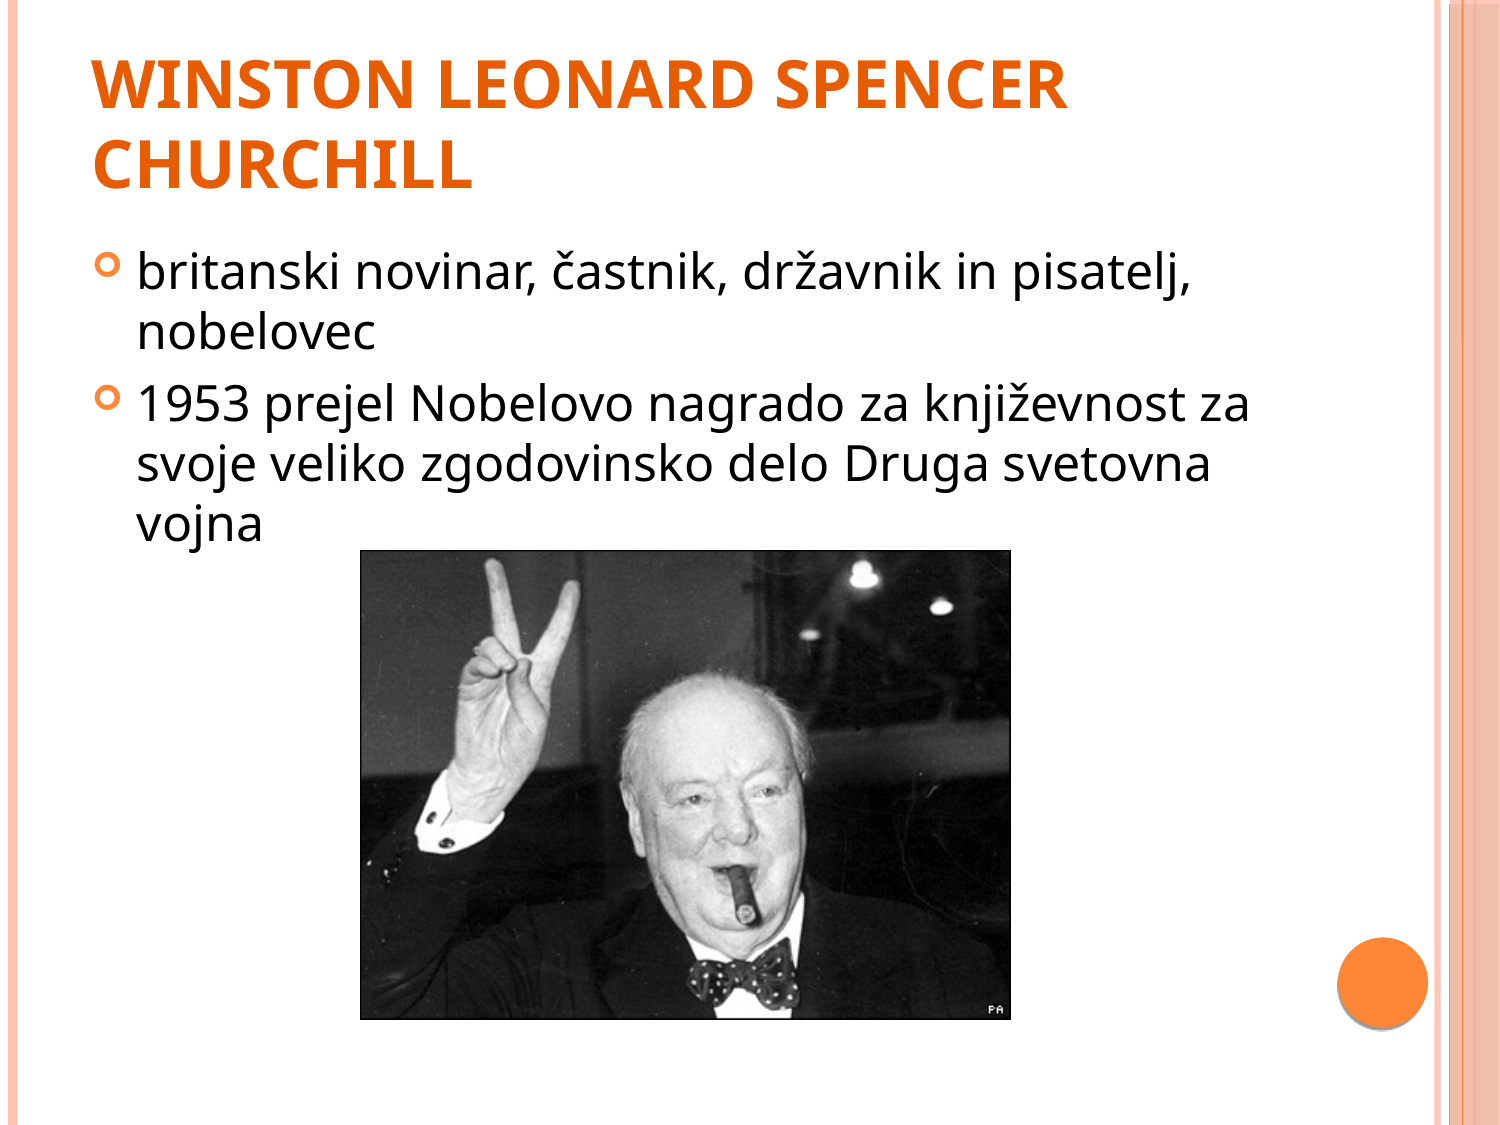

# Winston Leonard Spencer Churchill
britanski novinar, častnik, državnik in pisatelj, nobelovec
1953 prejel Nobelovo nagrado za književnost za svoje veliko zgodovinsko delo Druga svetovna vojna